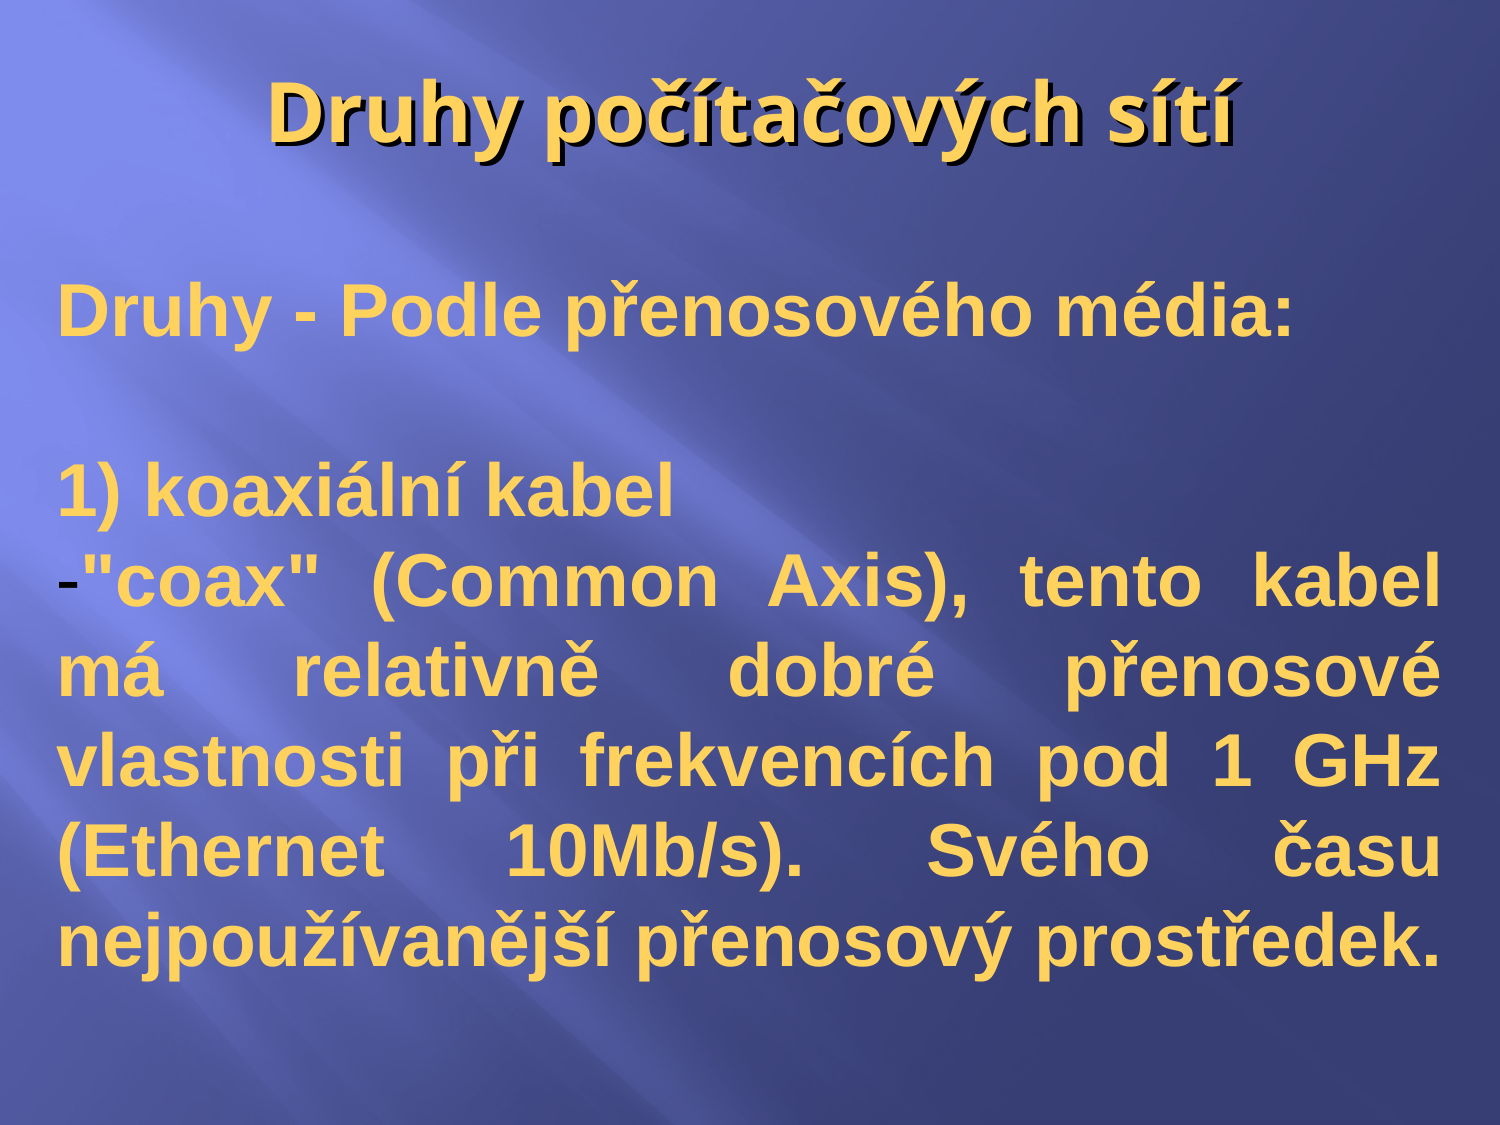

# Druhy počítačových sítí
Druhy - Podle přenosového média:
1) koaxiální kabel
"coax" (Common Axis), tento kabel má relativně dobré přenosové vlastnosti při frekvencích pod 1 GHz (Ethernet 10Mb/s). Svého času nejpoužívanější přenosový prostředek.